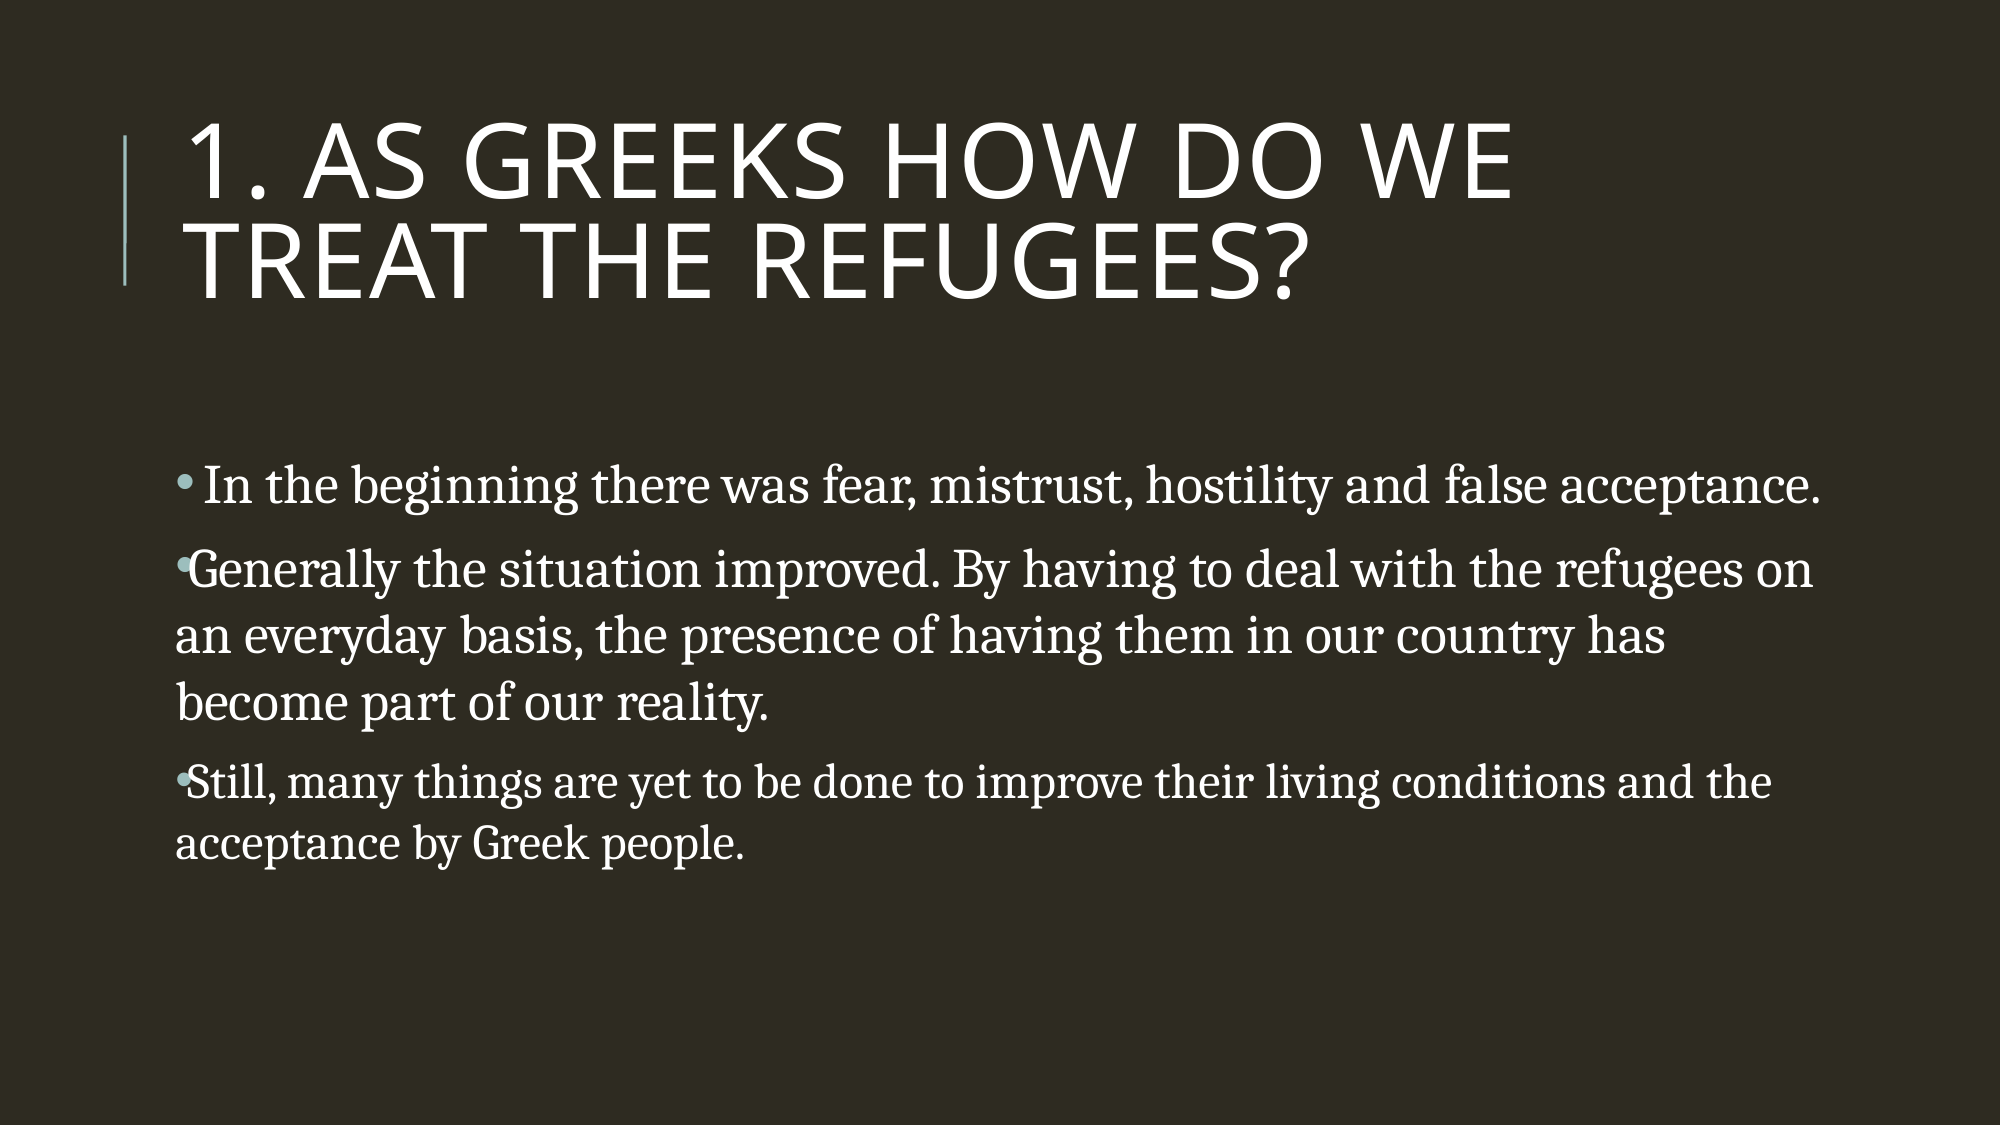

# 1. AS Greeks how do we treat the refugees?
 In the beginning there was fear, mistrust, hostility and false acceptance.
Generally the situation improved. By having to deal with the refugees on an everyday basis, the presence of having them in our country has become part of our reality.
Still, many things are yet to be done to improve their living conditions and the acceptance by Greek people.